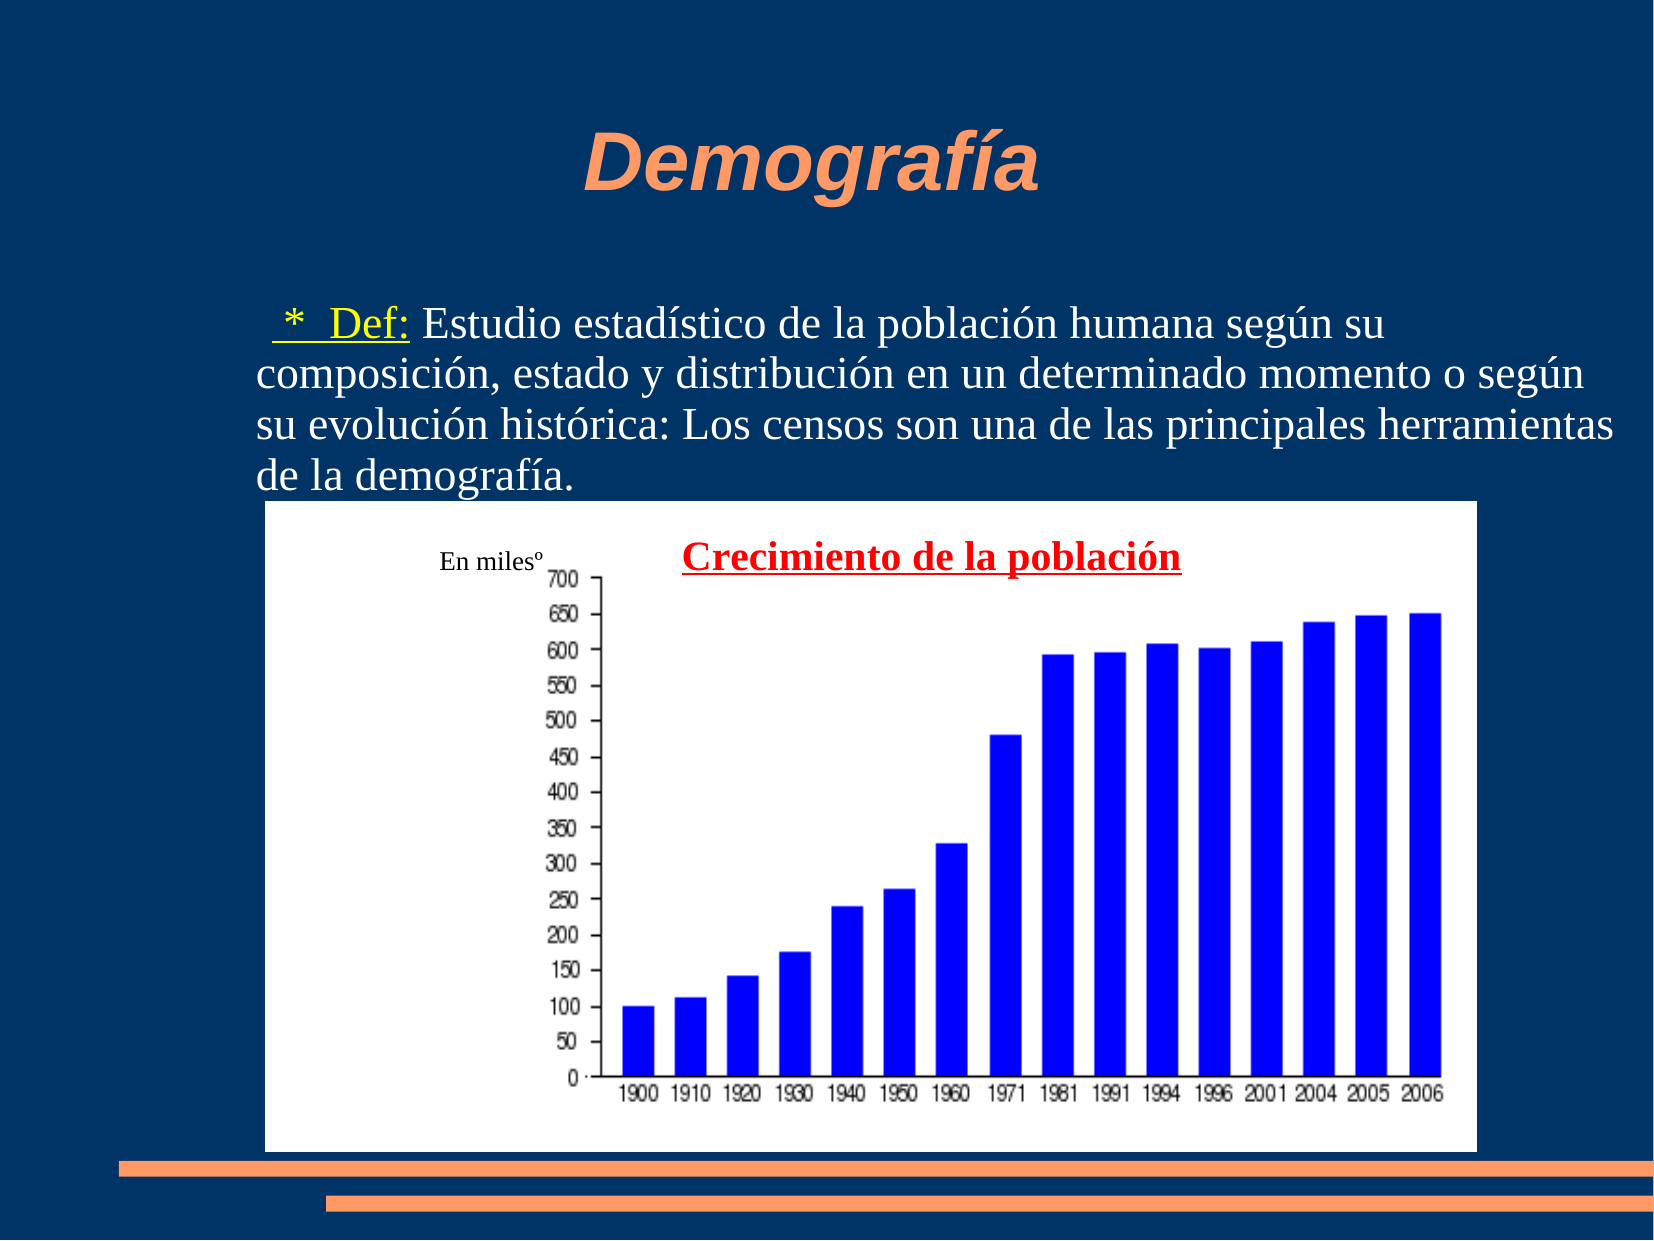

# Demografía
 * Def: Estudio estadístico de la población humana según su composición, estado y distribución en un determinado momento o según su evolución histórica: Los censos son una de las principales herramientas de la demografía.
 En milesº Crecimiento de la población